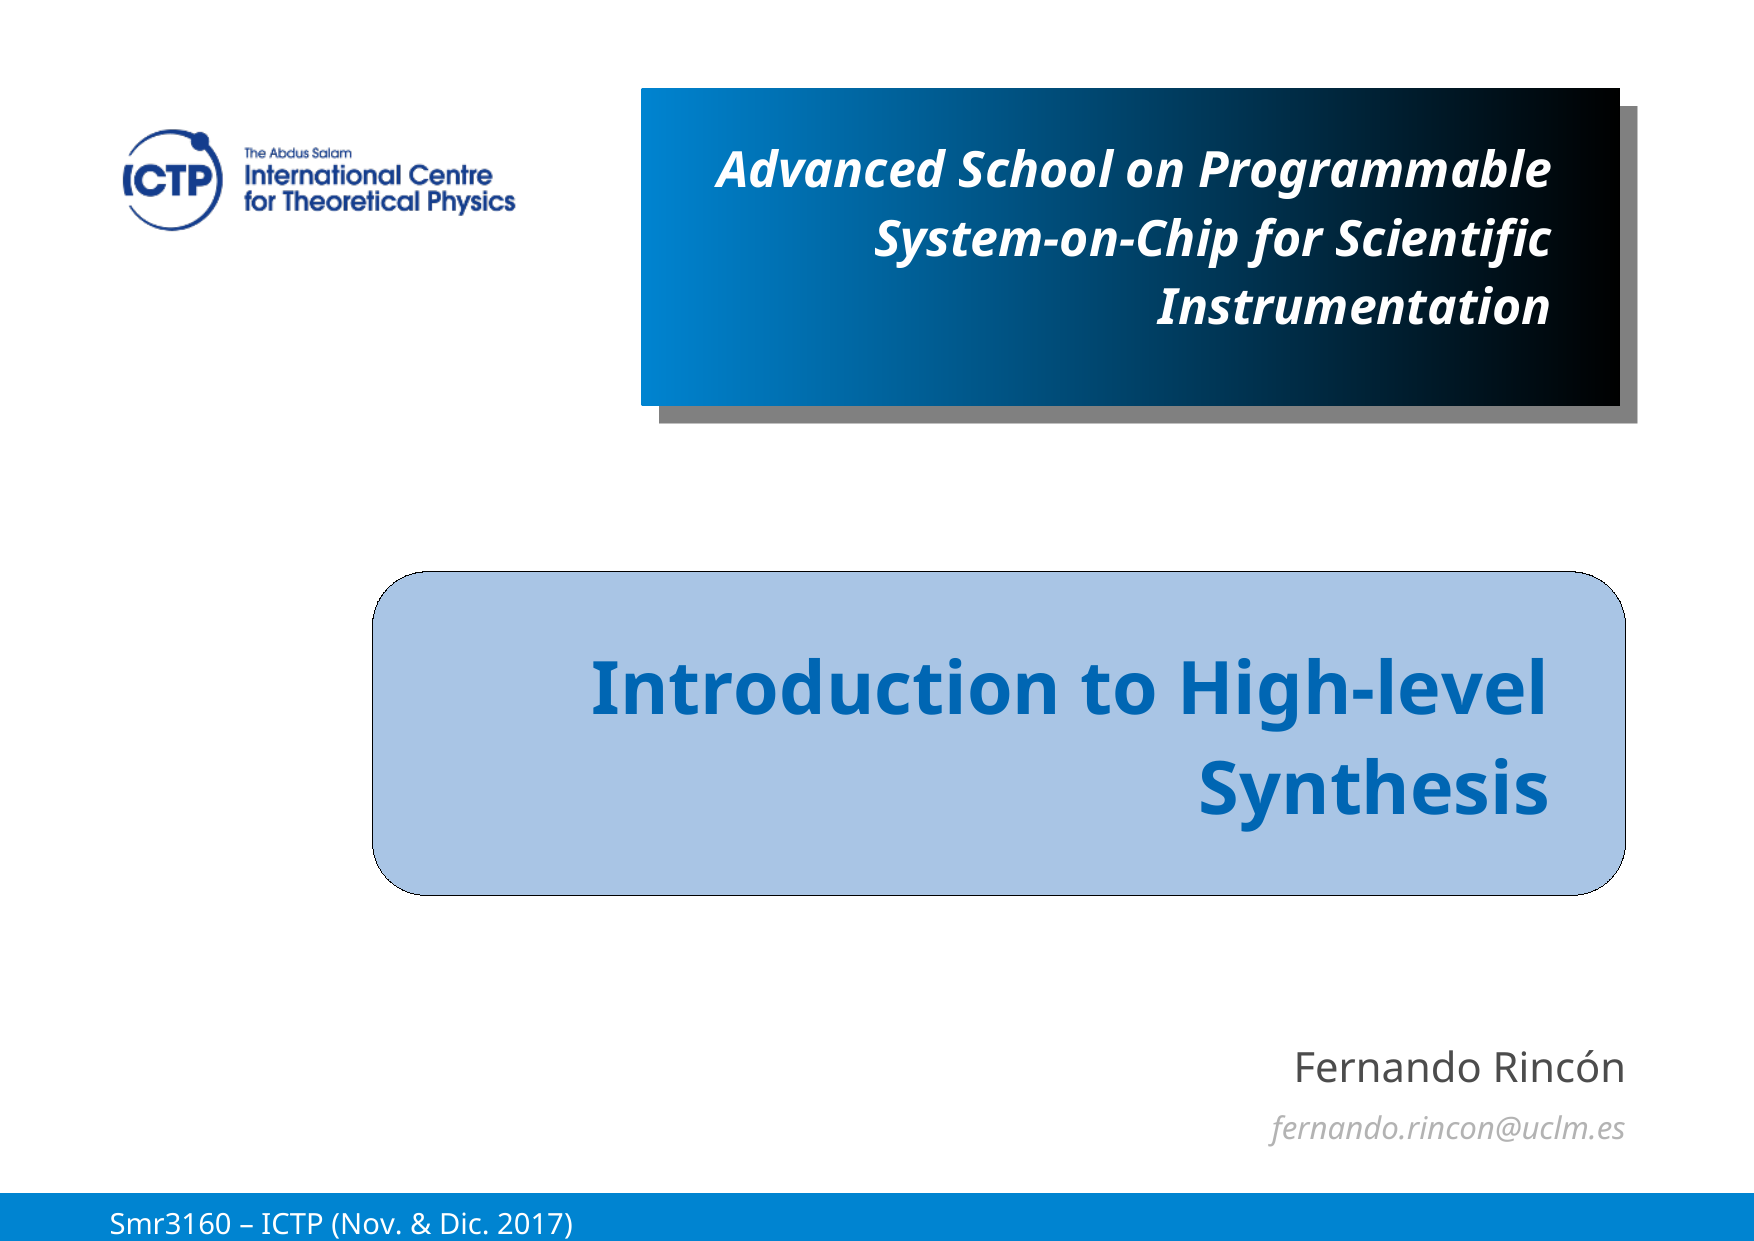

# Introduction to High-level Synthesis
Fernando Rincón
fernando.rincon@uclm.es